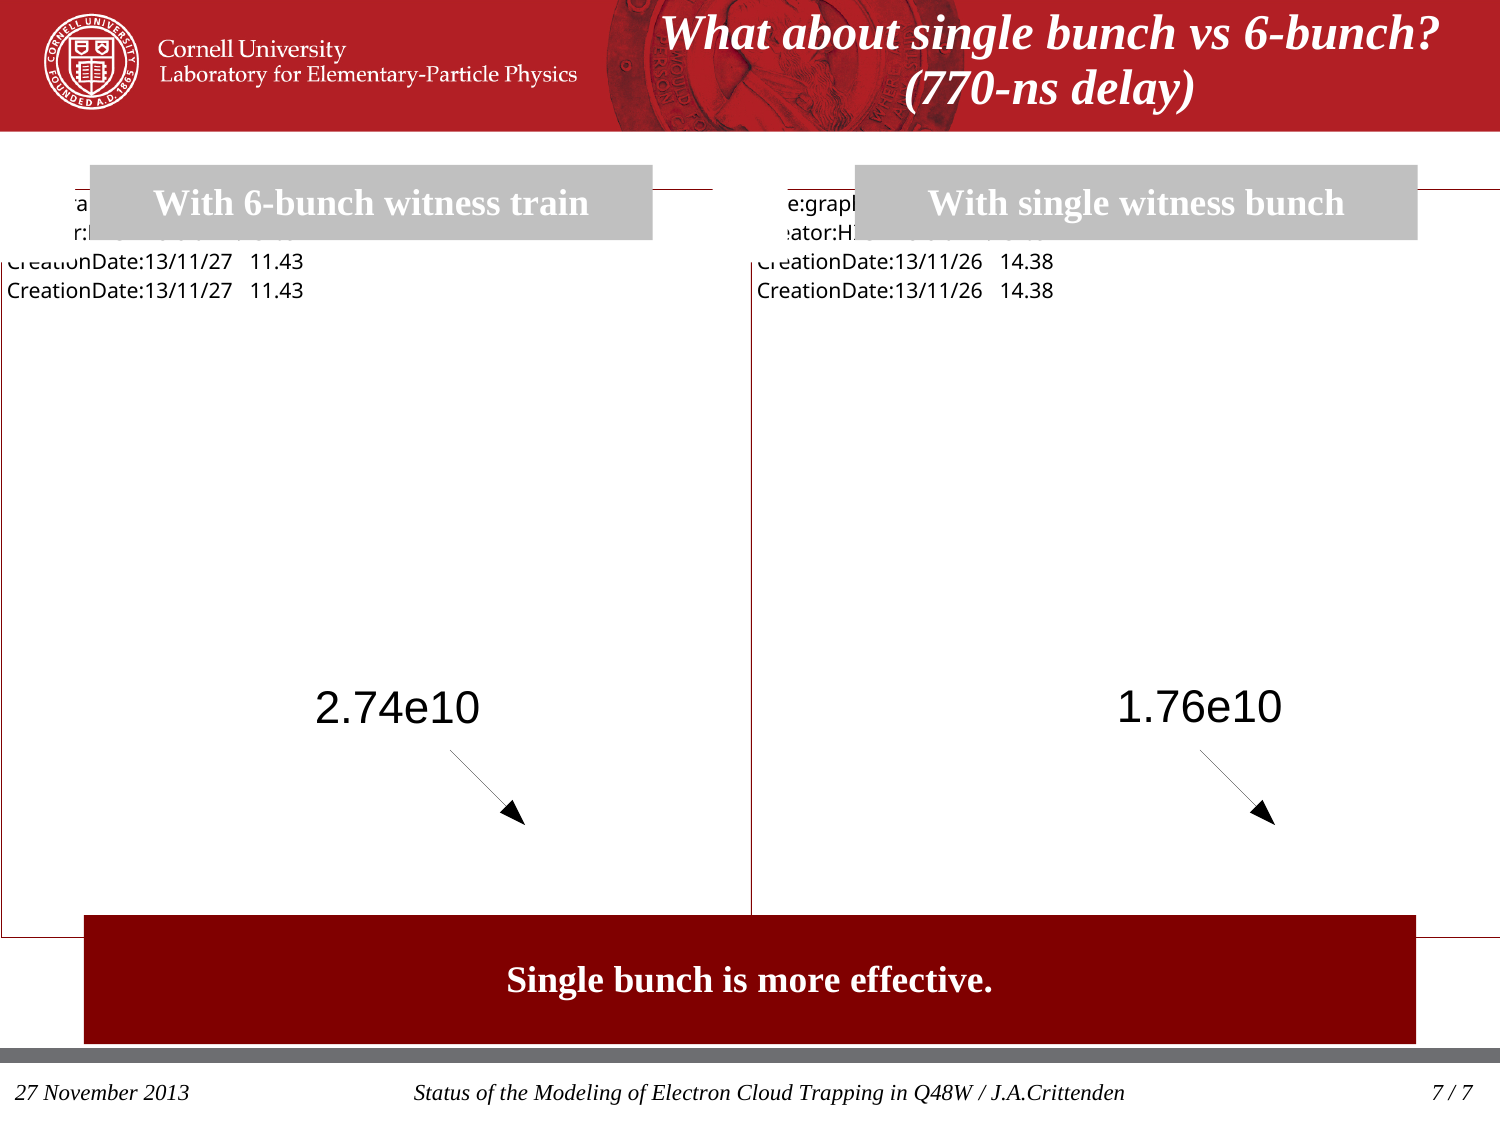

# What about single bunch vs 6-bunch? (770-ns delay)
With 6-bunch witness train
With single witness bunch
1.76e10
2.74e10
Single bunch is more effective.